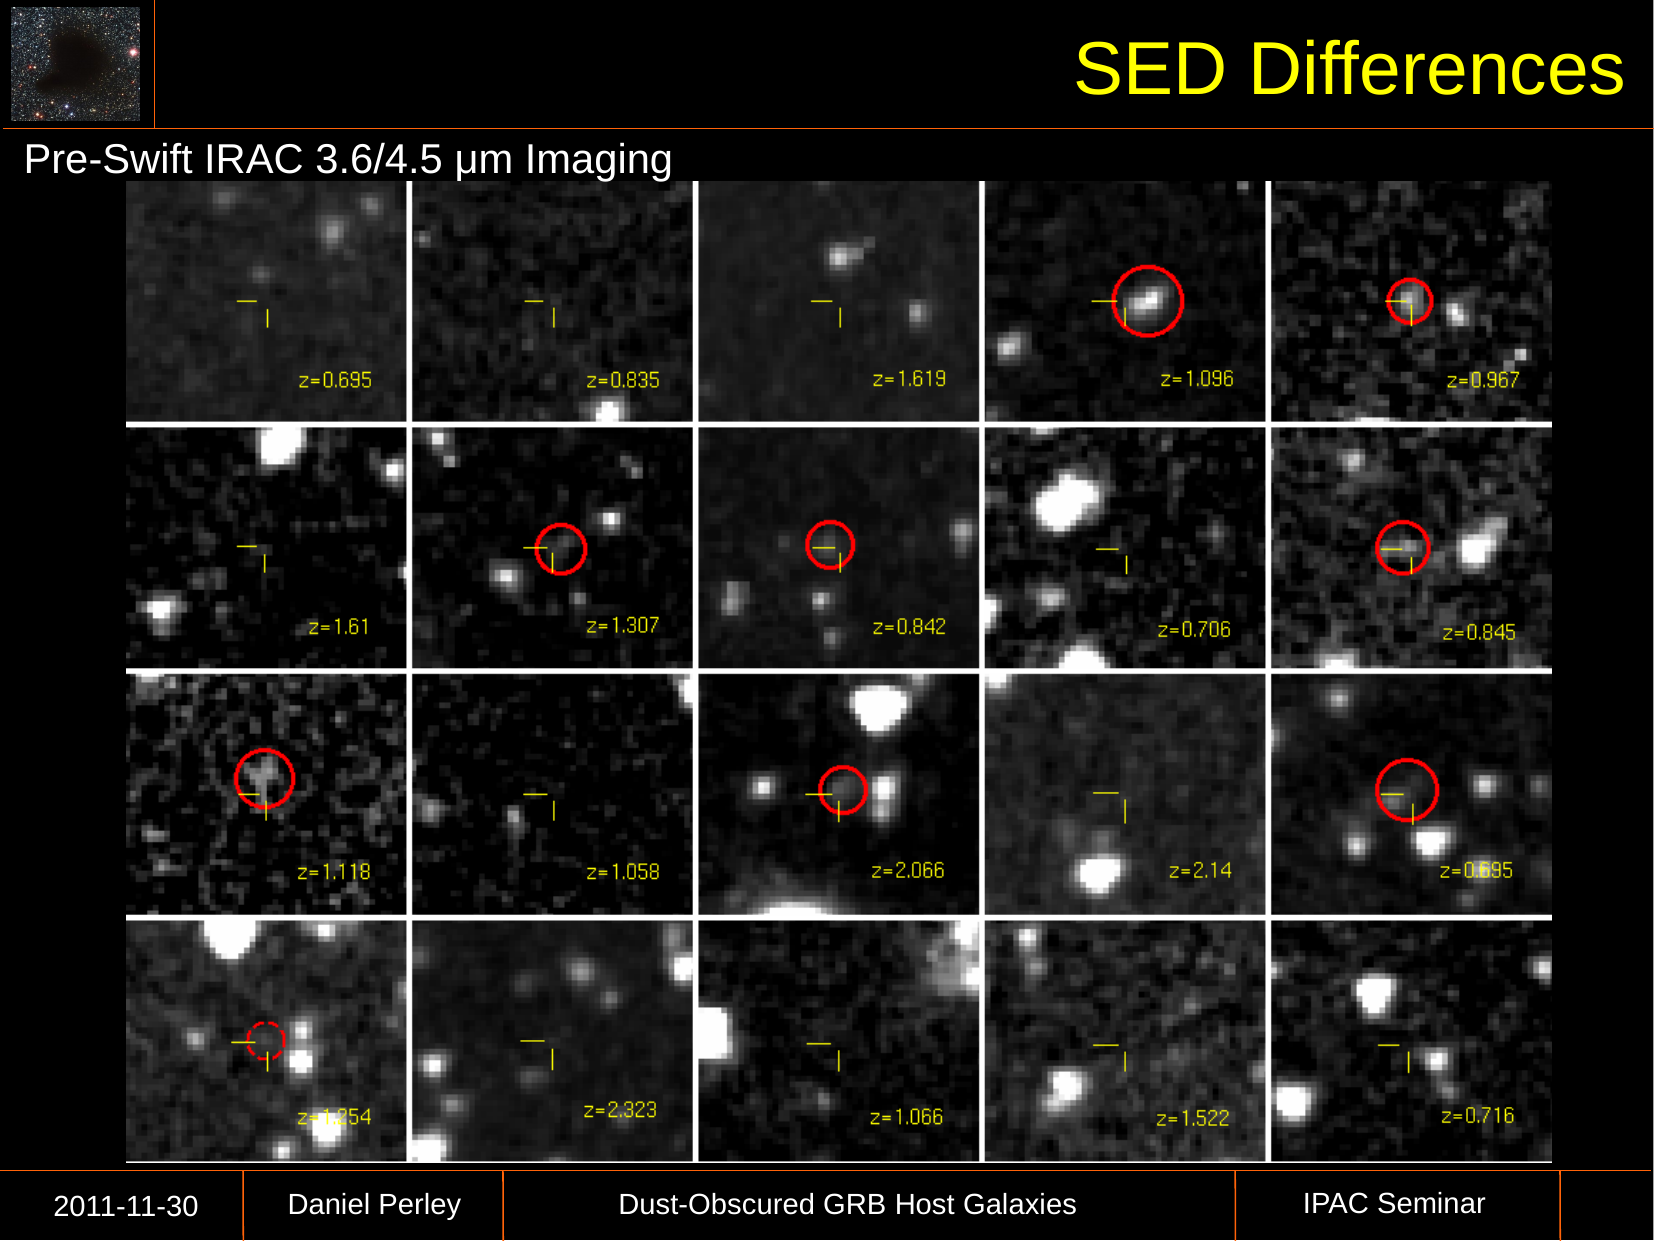

# SED Differences
Pre-Swift IRAC 3.6/4.5 μm Imaging
2011-11-30